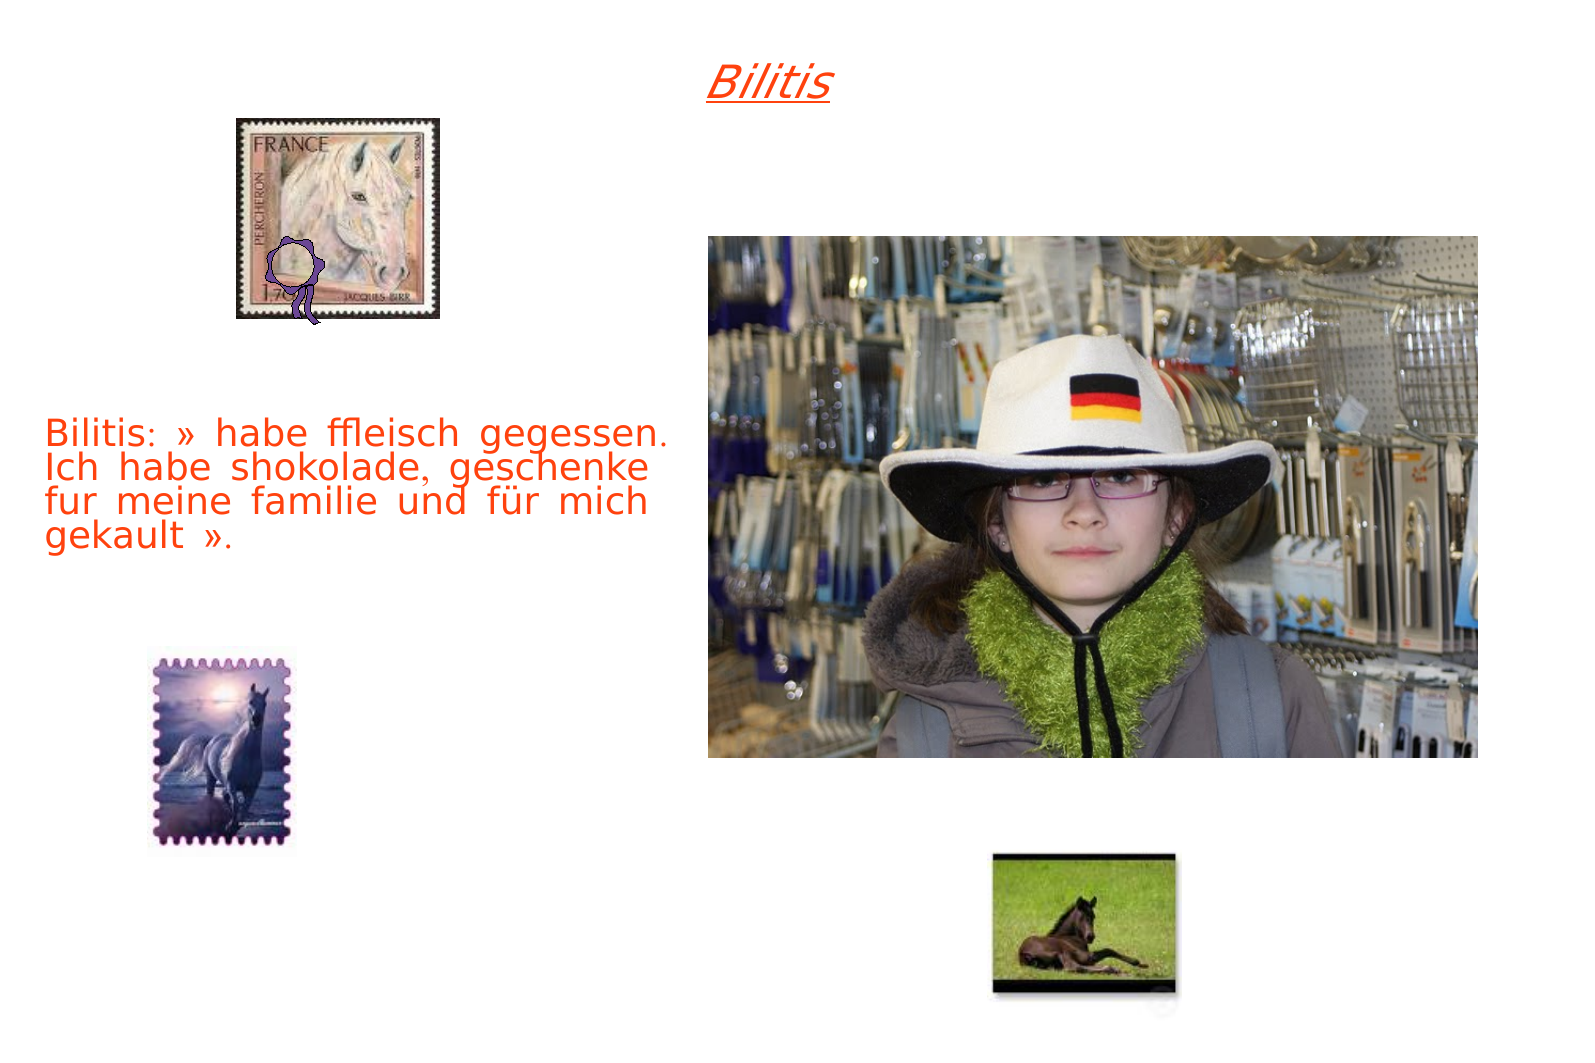

Bilitis
Bilitis: » habe ffleisch gegessen.
Ich habe shokolade, geschenke fur meine familie und für mich gekault ».